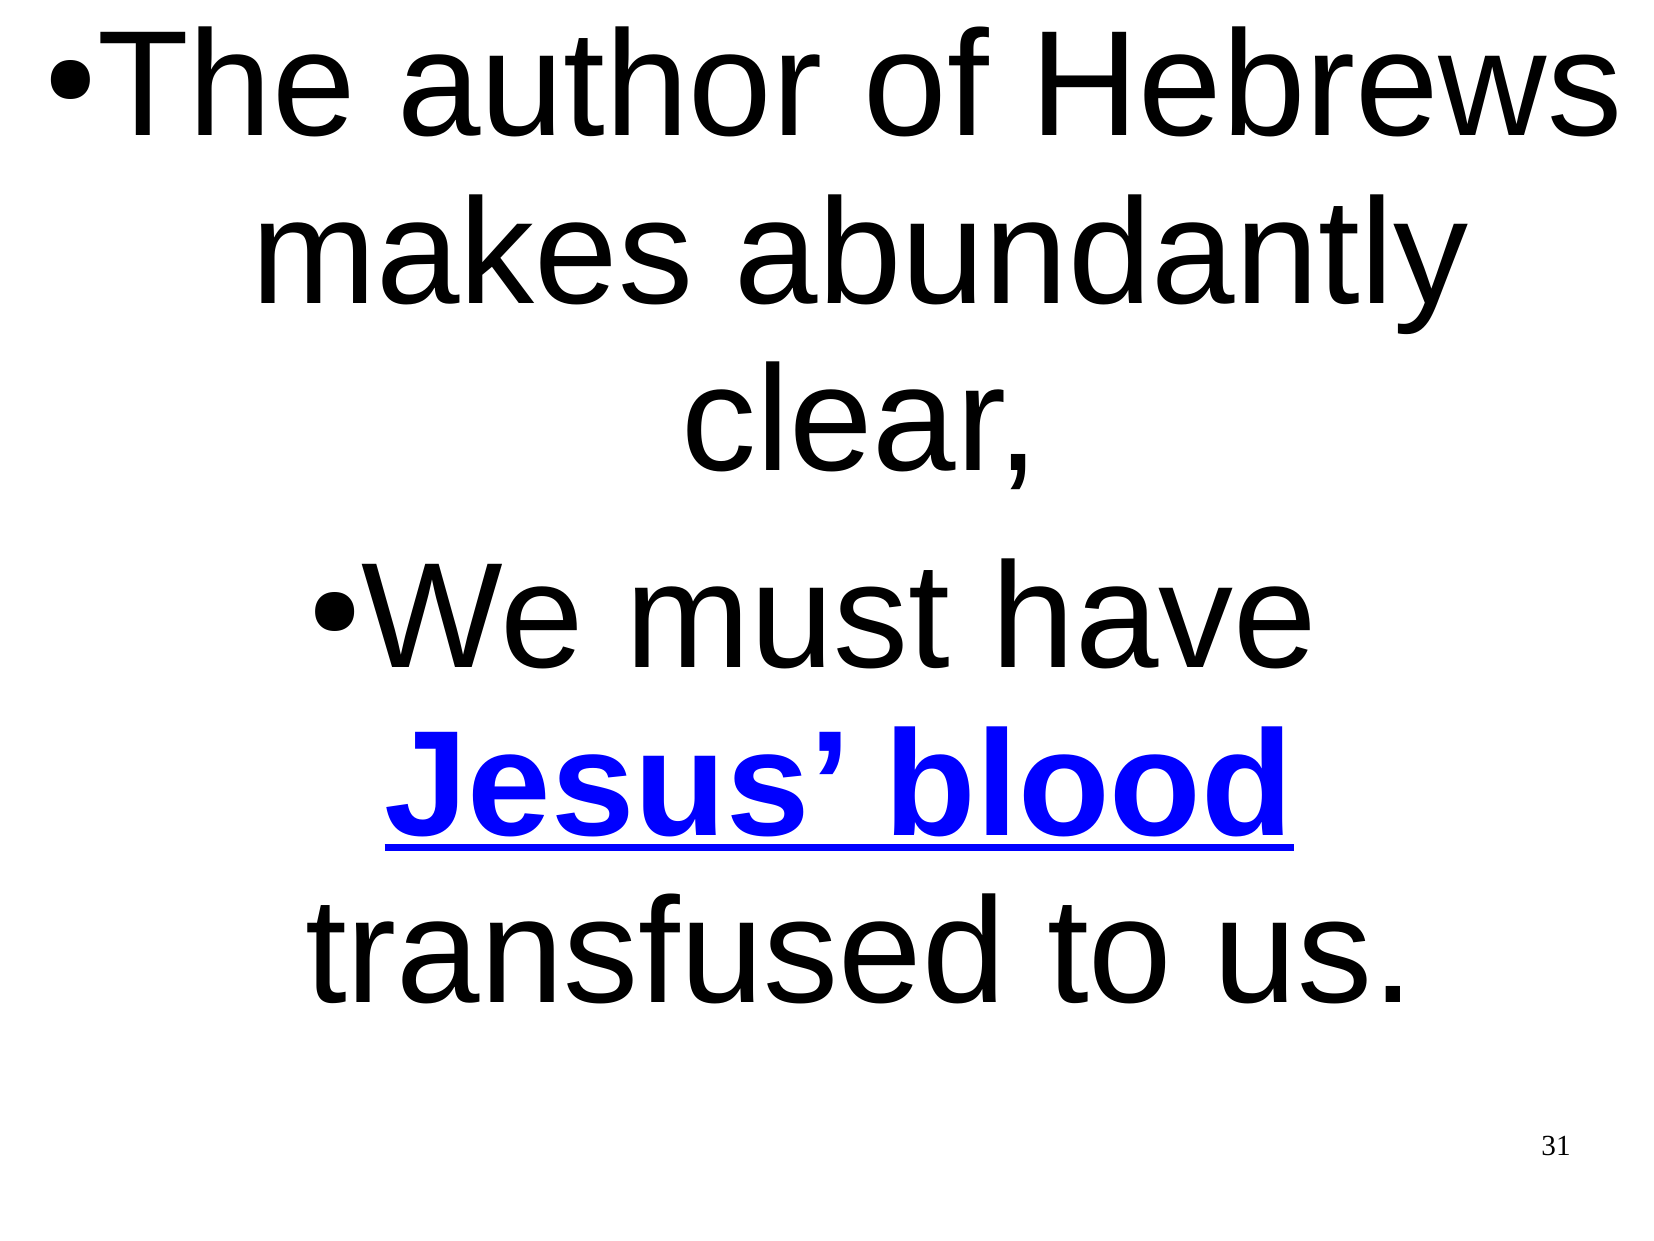

# The author of Hebrews makes abundantly clear,
We must have
Jesus’ blood
transfused to us.
31